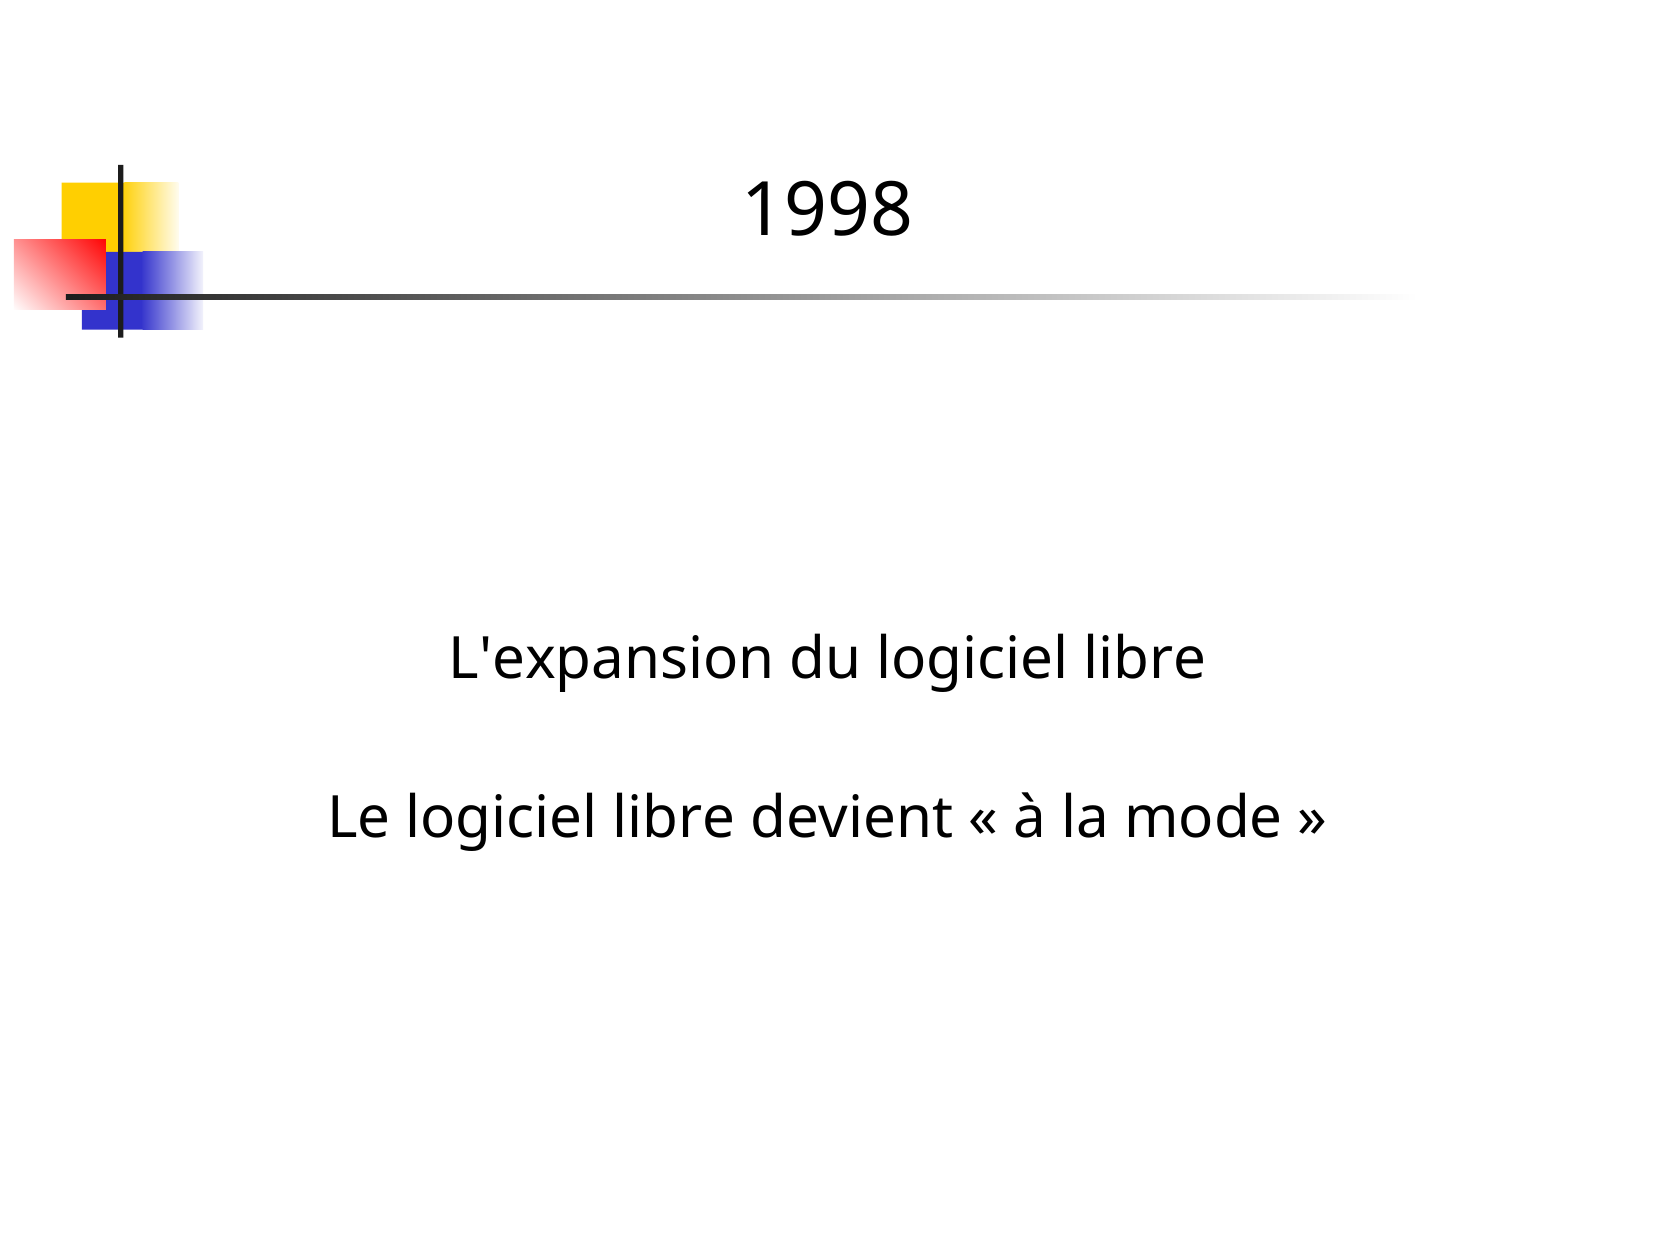

# 1998
L'expansion du logiciel libre
Le logiciel libre devient « à la mode »